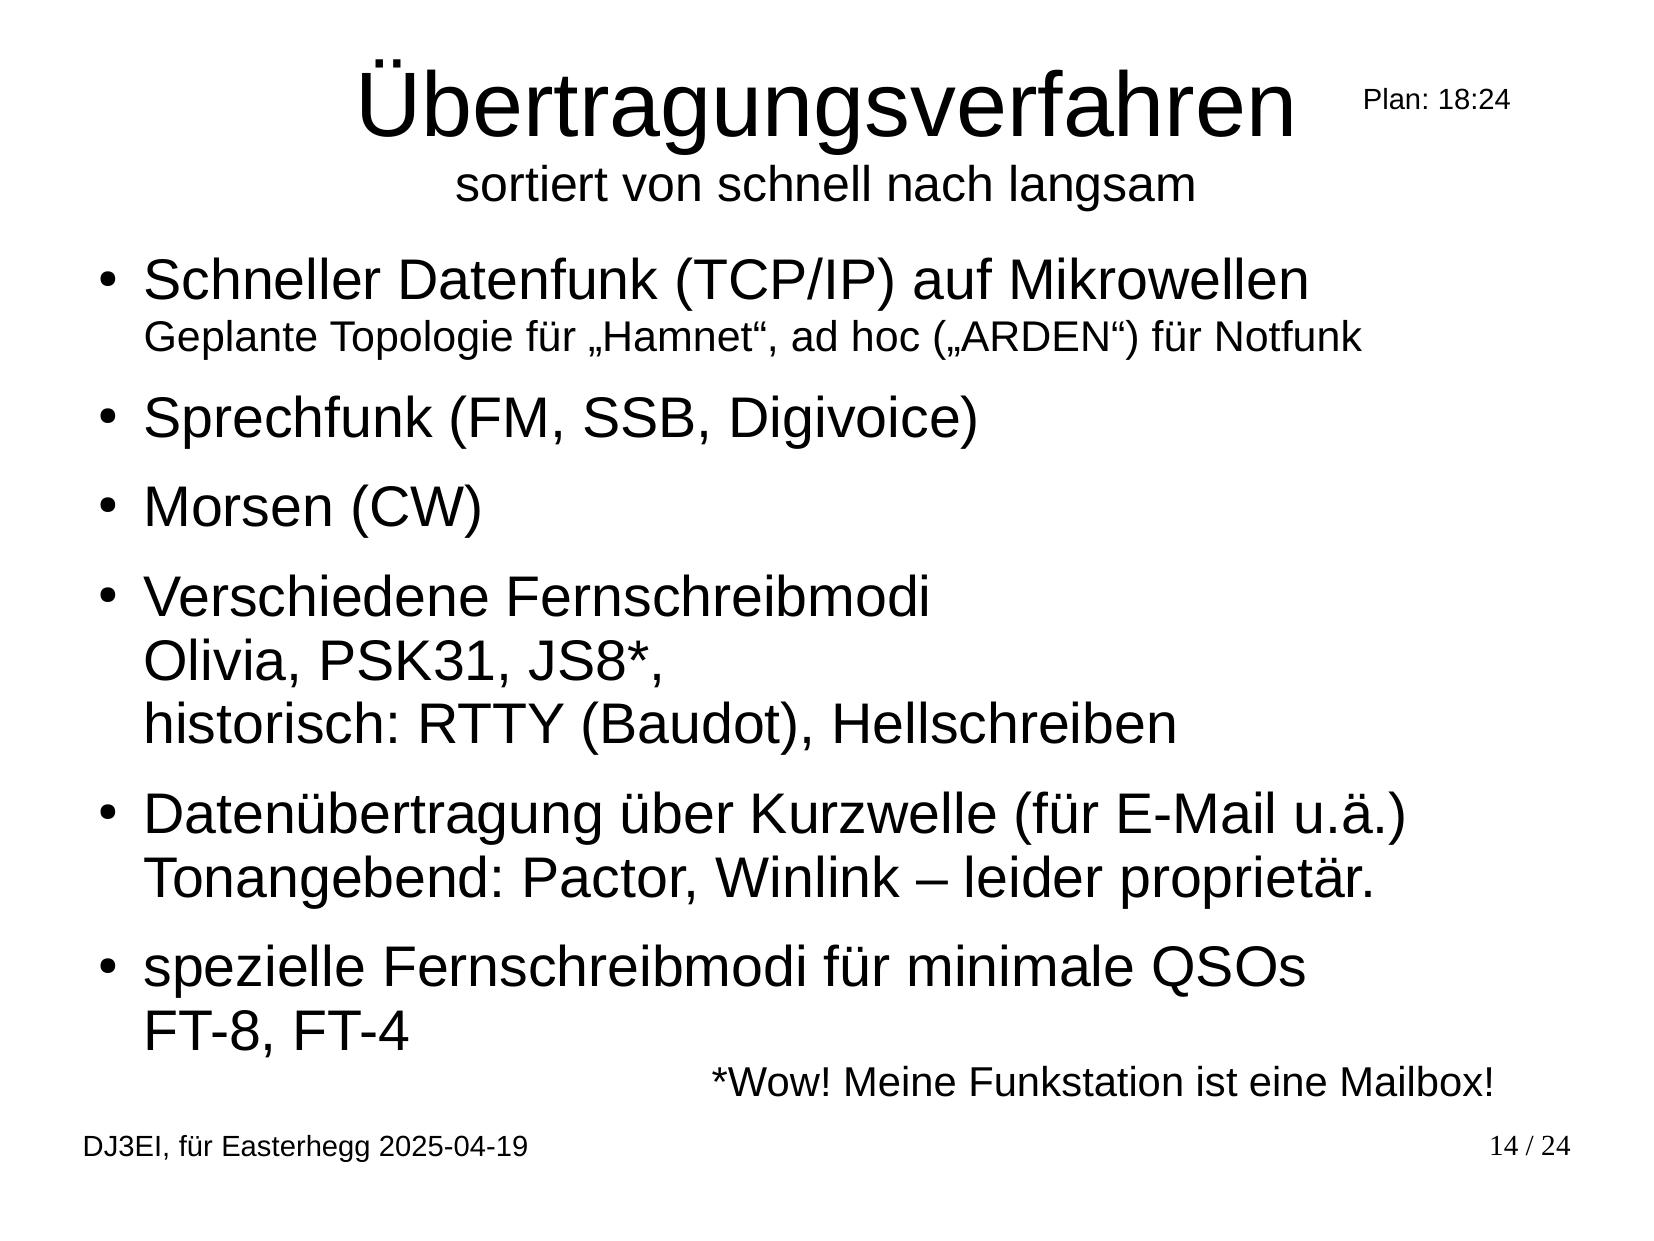

# Übertragungsverfahren sortiert von schnell nach langsam
Plan: 18:24
Schneller Datenfunk (TCP/IP) auf Mikrowellen
Geplante Topologie für „Hamnet“, ad hoc („ARDEN“) für Notfunk
Sprechfunk (FM, SSB, Digivoice)
Morsen (CW)
Verschiedene Fernschreibmodi
Olivia, PSK31, JS8*,
historisch: RTTY (Baudot), Hellschreiben
Datenübertragung über Kurzwelle (für E-Mail u.ä.)
Tonangebend: Pactor, Winlink – leider proprietär.
spezielle Fernschreibmodi für minimale QSOs
FT-8, FT-4
*Wow! Meine Funkstation ist eine Mailbox!
14